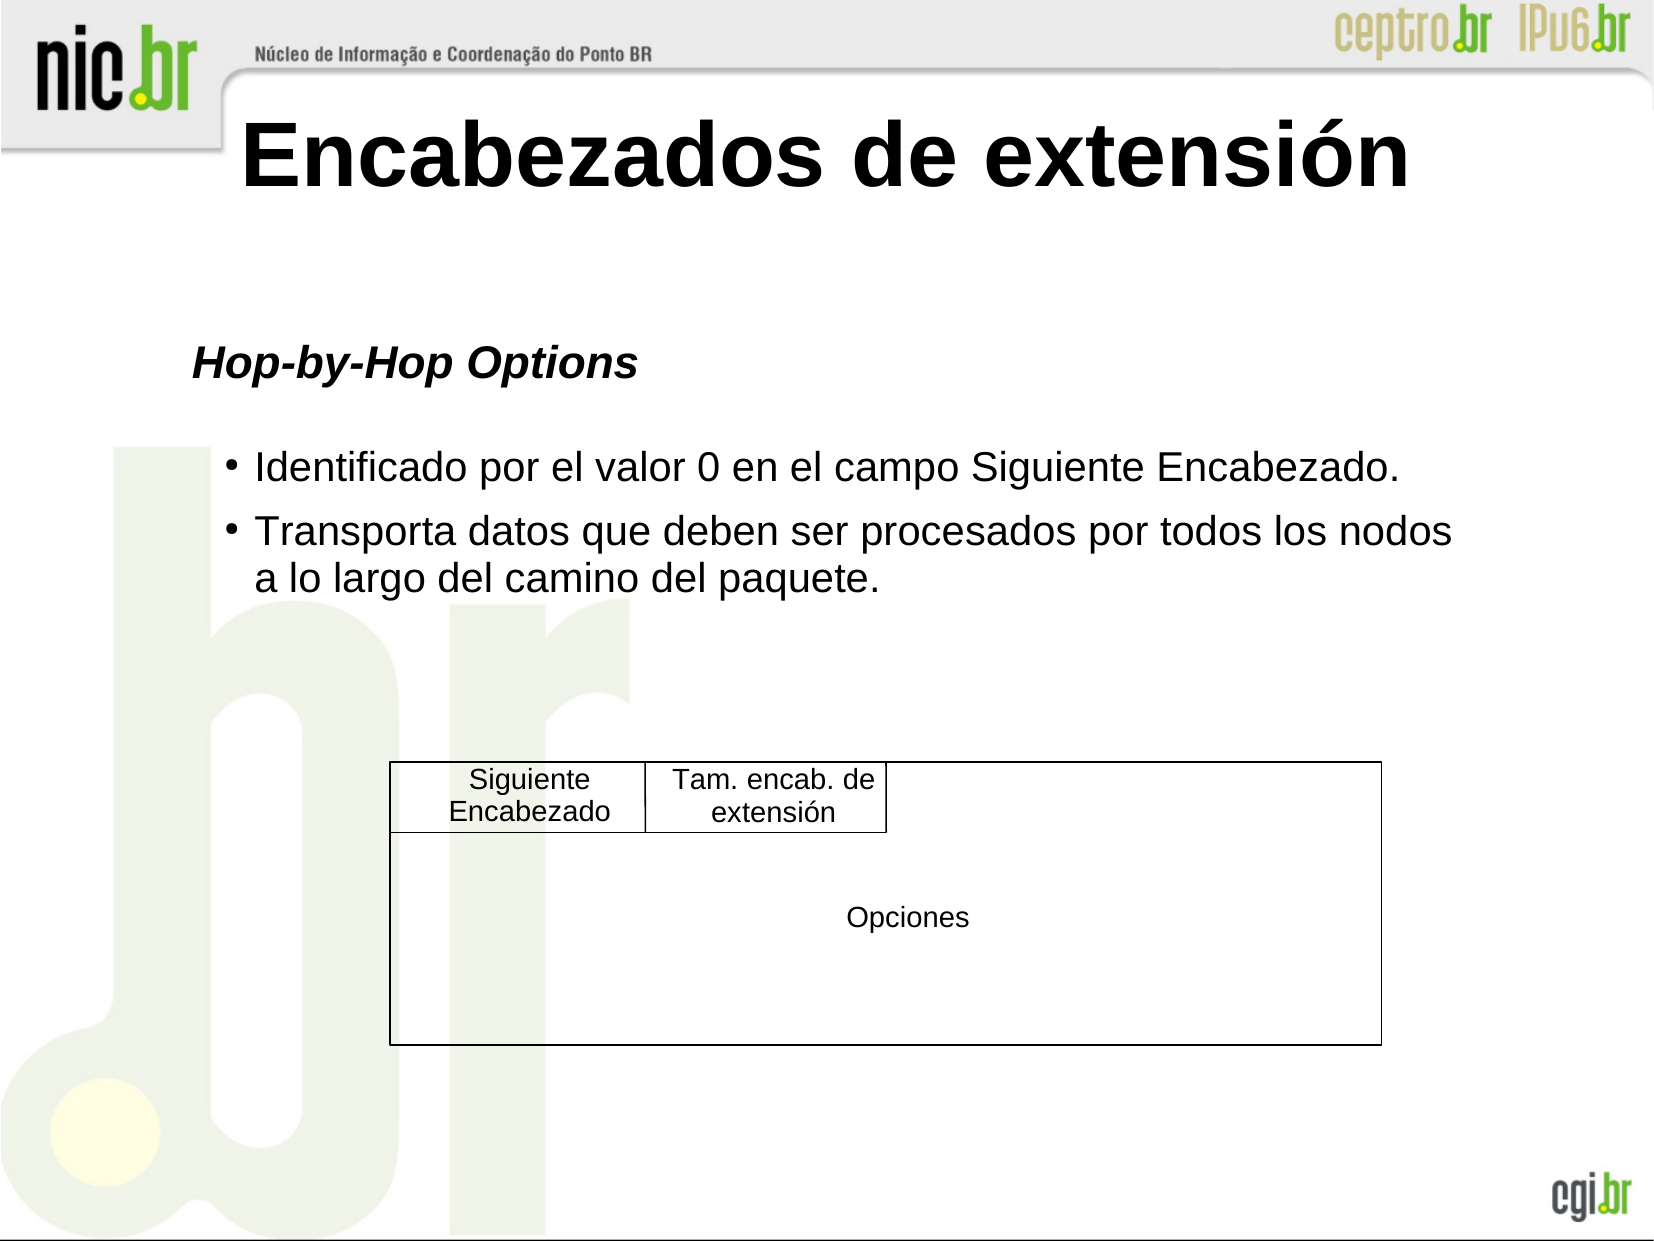

Encabezados de extensión
Hop-by-Hop Options
Identificado por el valor 0 en el campo Siguiente Encabezado.
Transporta datos que deben ser procesados por todos los nodos a lo largo del camino del paquete.
Siguiente
Encabezado
Tam. encab. de
extensión
 Opciones